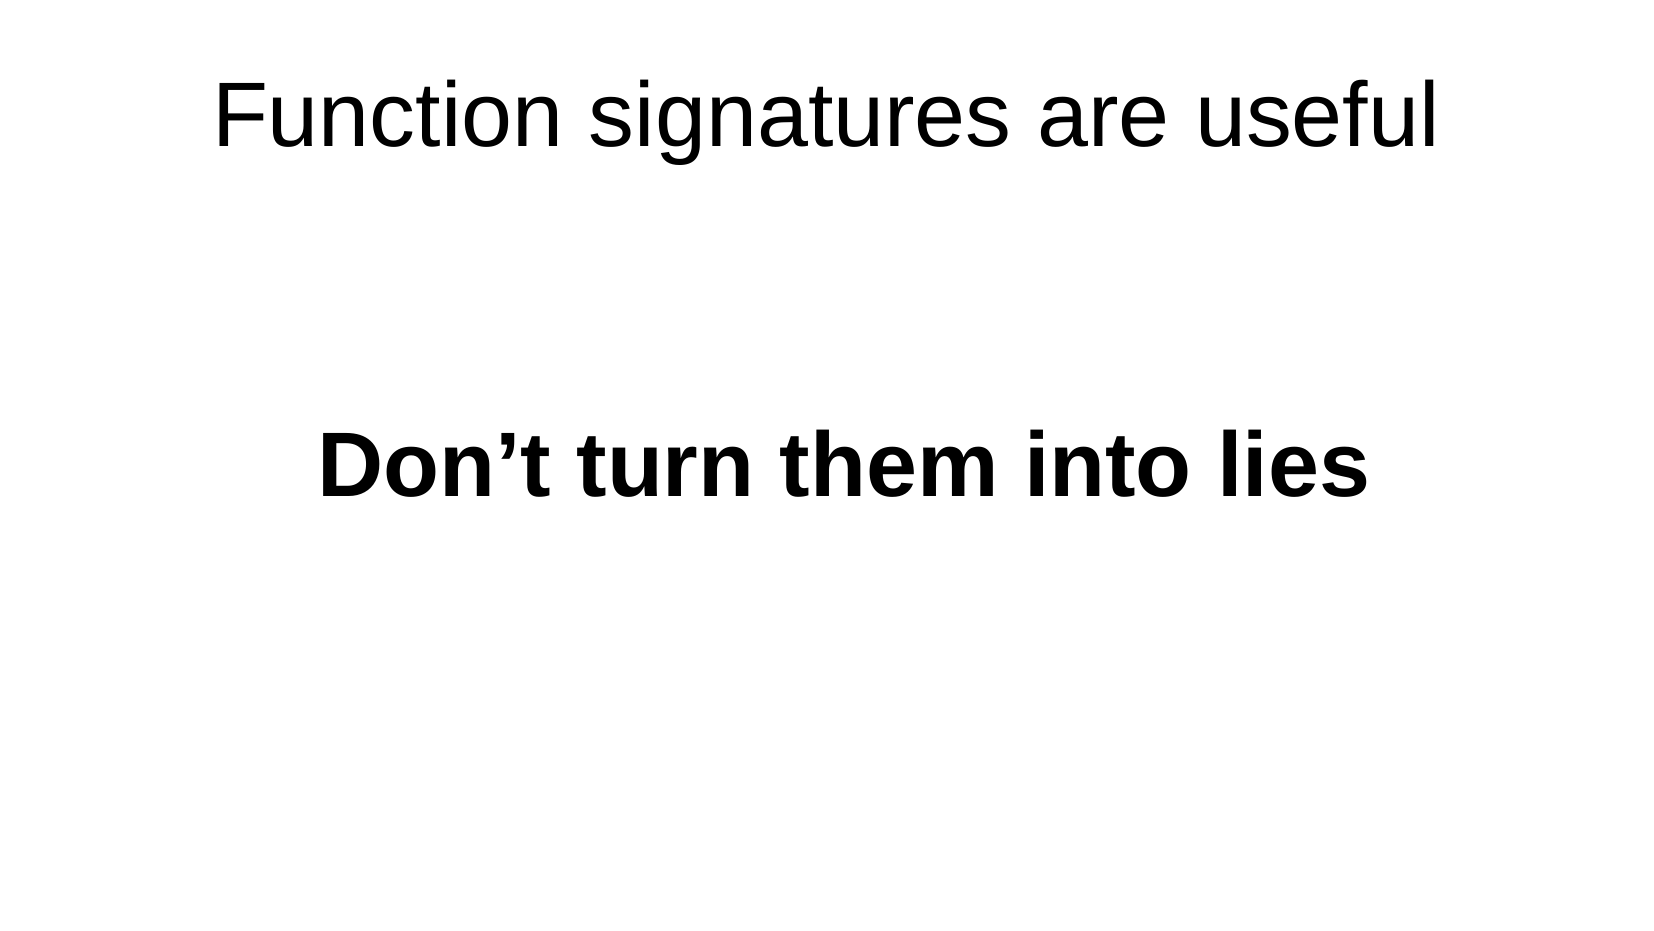

# Function signatures are useful
Don’t turn them into lies